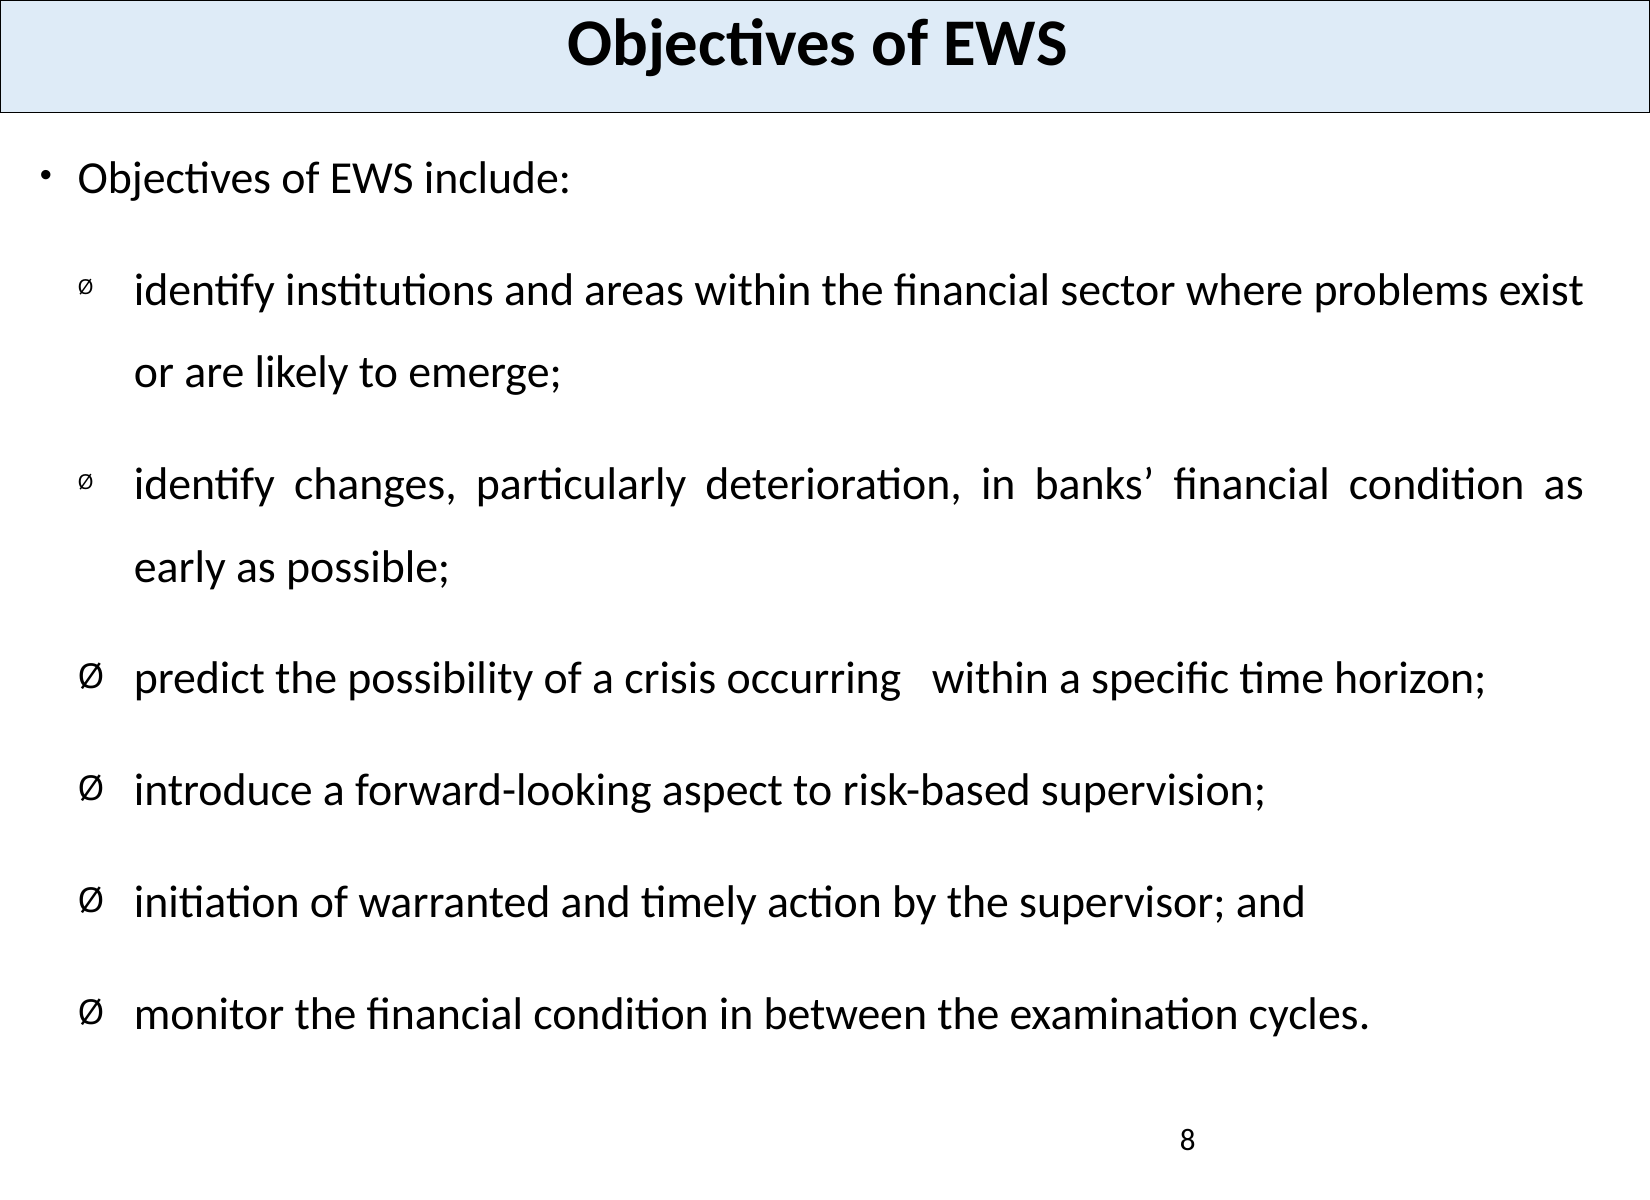

# Objectives of EWS
Objectives of EWS include:
identify institutions and areas within the financial sector where problems exist or are likely to emerge;
identify changes, particularly deterioration, in banks’ financial condition as early as possible;
predict the possibility of a crisis occurring within a specific time horizon;
introduce a forward-looking aspect to risk-based supervision;
initiation of warranted and timely action by the supervisor; and
monitor the financial condition in between the examination cycles.